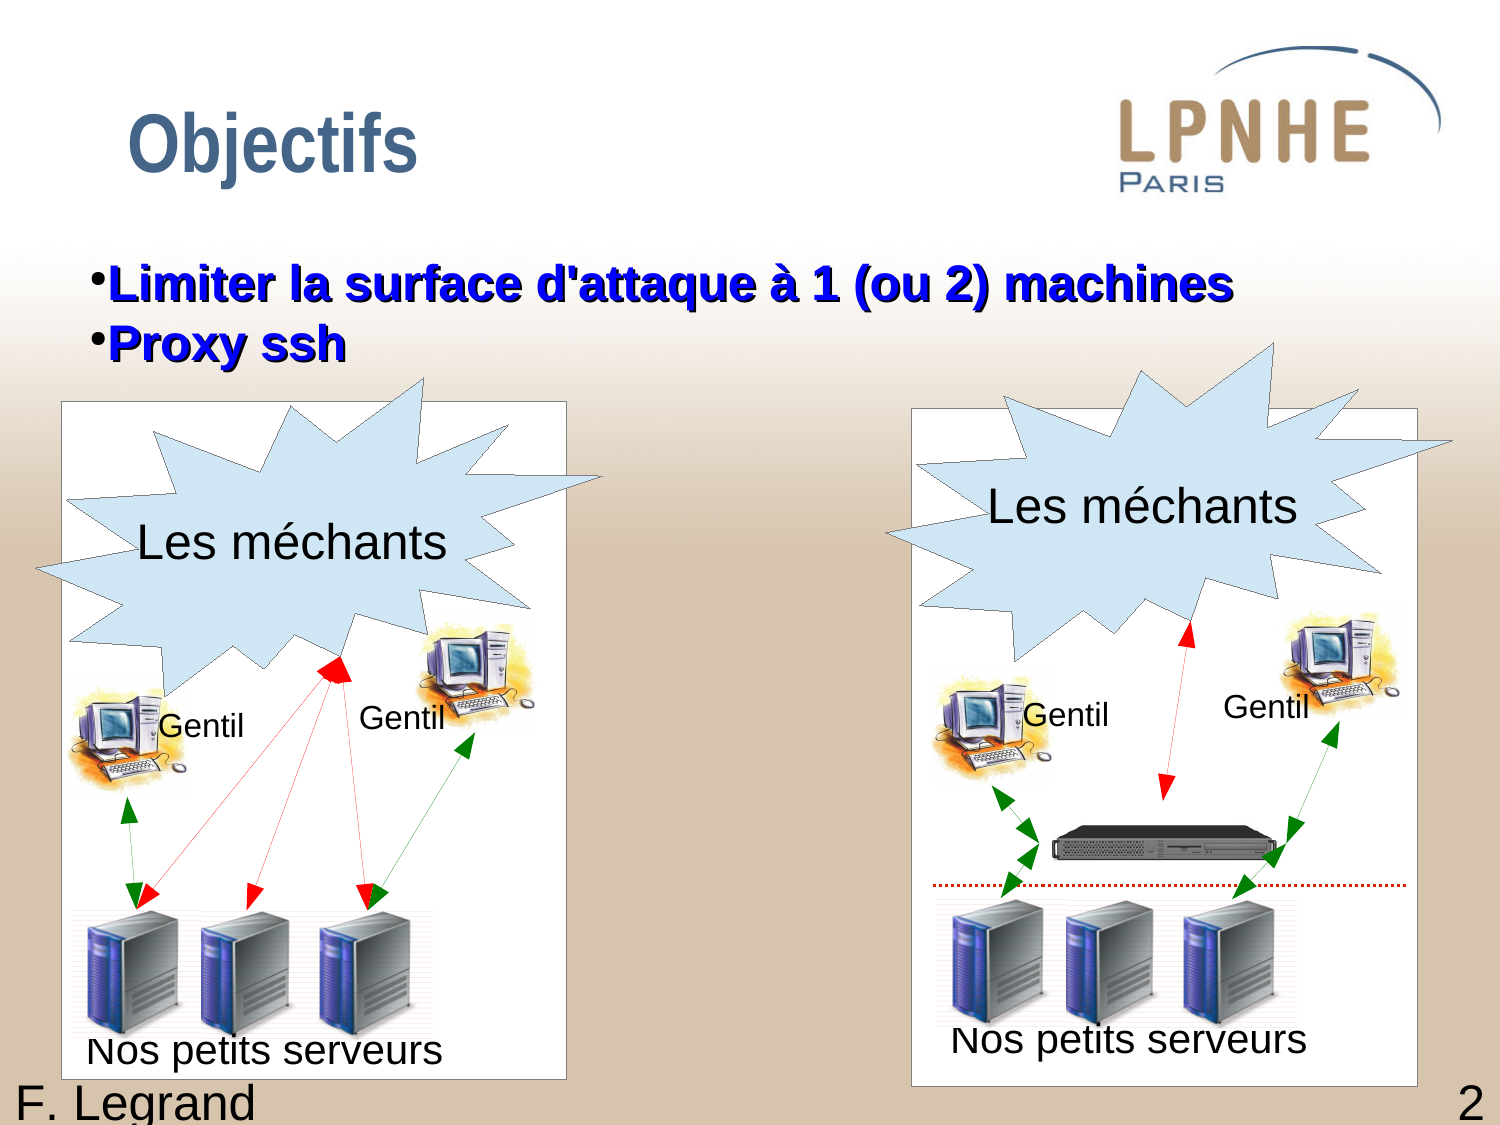

# Objectifs
Limiter la surface d'attaque à 1 (ou 2) machines
Proxy ssh
Les méchants
Les méchants
Gentil
Gentil
Gentil
Gentil
Nos petits serveurs
Nos petits serveurs
2